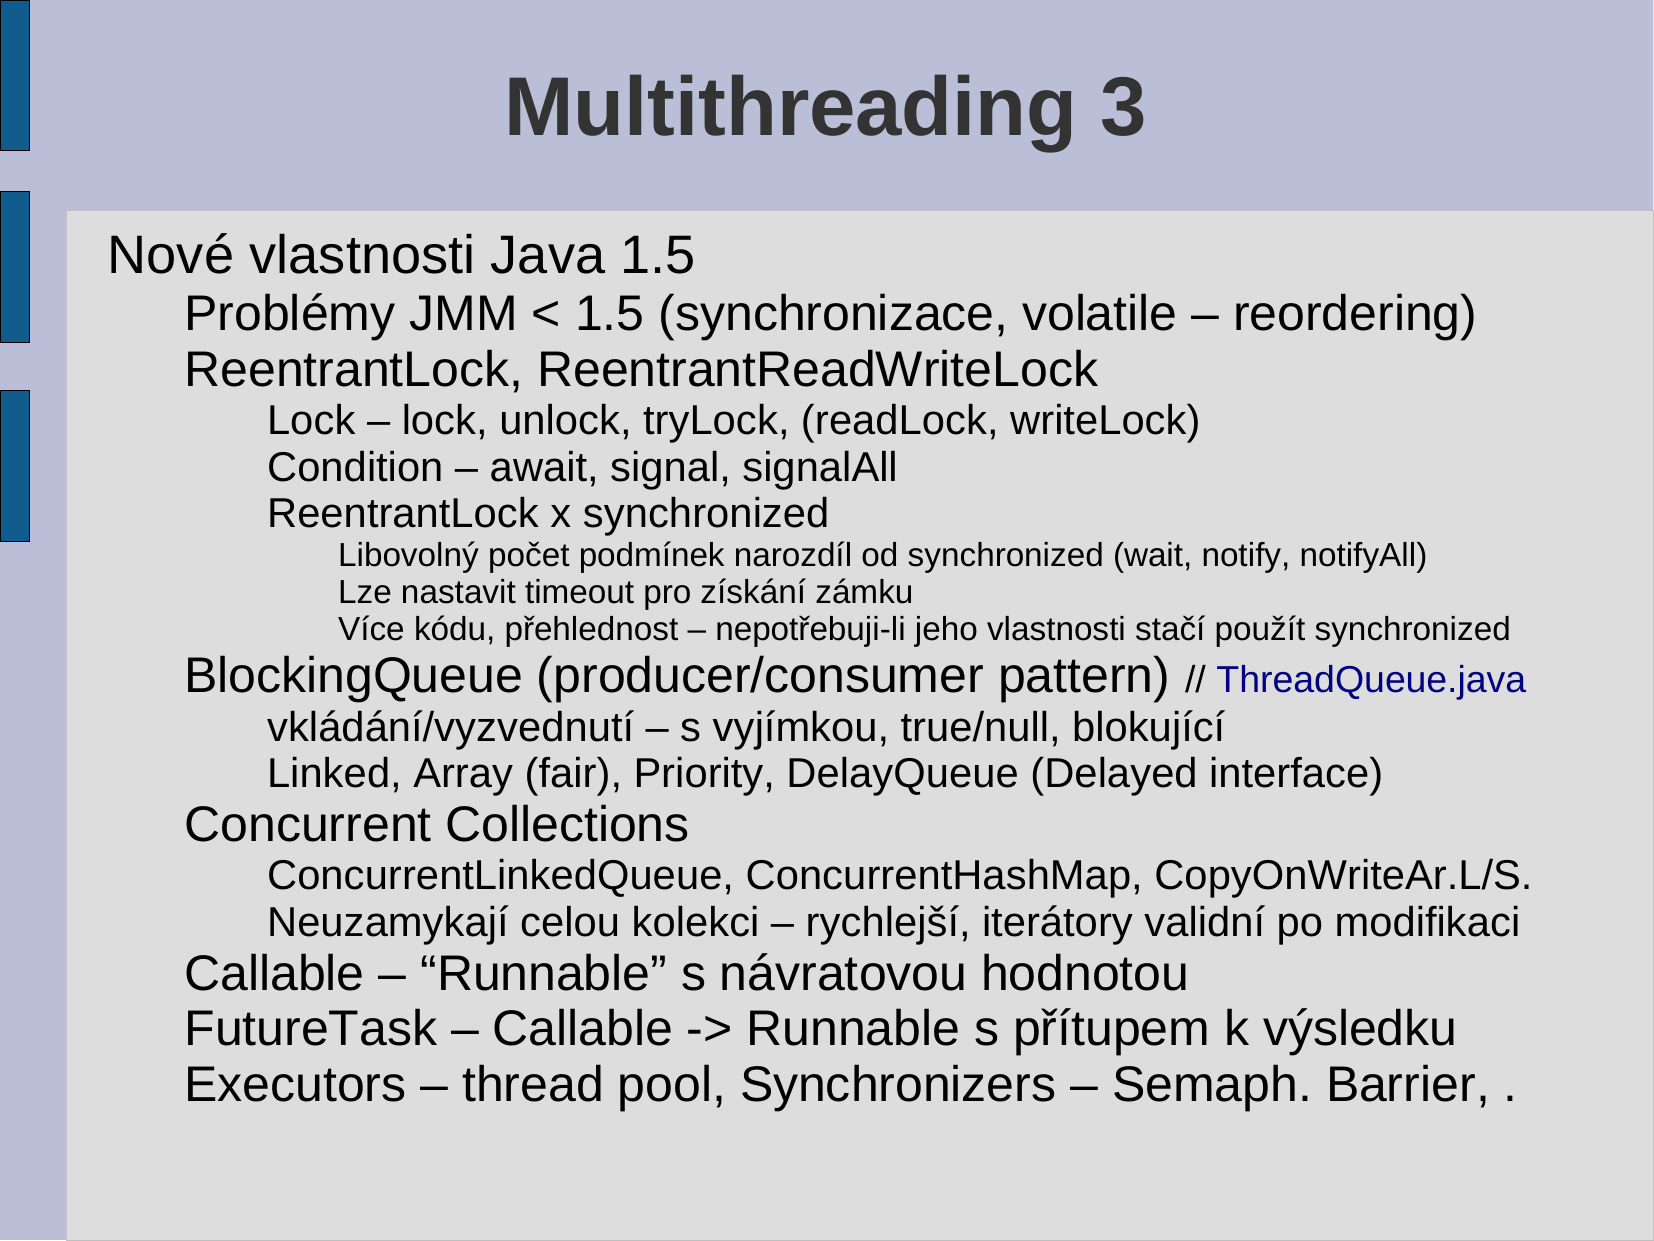

# Multithreading 3
Nové vlastnosti Java 1.5
Problémy JMM < 1.5 (synchronizace, volatile – reordering)
ReentrantLock, ReentrantReadWriteLock
Lock – lock, unlock, tryLock, (readLock, writeLock)
Condition – await, signal, signalAll
ReentrantLock x synchronized
Libovolný počet podmínek narozdíl od synchronized (wait, notify, notifyAll)
Lze nastavit timeout pro získání zámku
Více kódu, přehlednost – nepotřebuji-li jeho vlastnosti stačí použít synchronized
BlockingQueue (producer/consumer pattern) // ThreadQueue.java
vkládání/vyzvednutí – s vyjímkou, true/null, blokující
Linked, Array (fair), Priority, DelayQueue (Delayed interface)
Concurrent Collections
ConcurrentLinkedQueue, ConcurrentHashMap, CopyOnWriteAr.L/S.
Neuzamykají celou kolekci – rychlejší, iterátory validní po modifikaci
Callable – “Runnable” s návratovou hodnotou
FutureTask – Callable -> Runnable s přítupem k výsledku
Executors – thread pool, Synchronizers – Semaph. Barrier, .